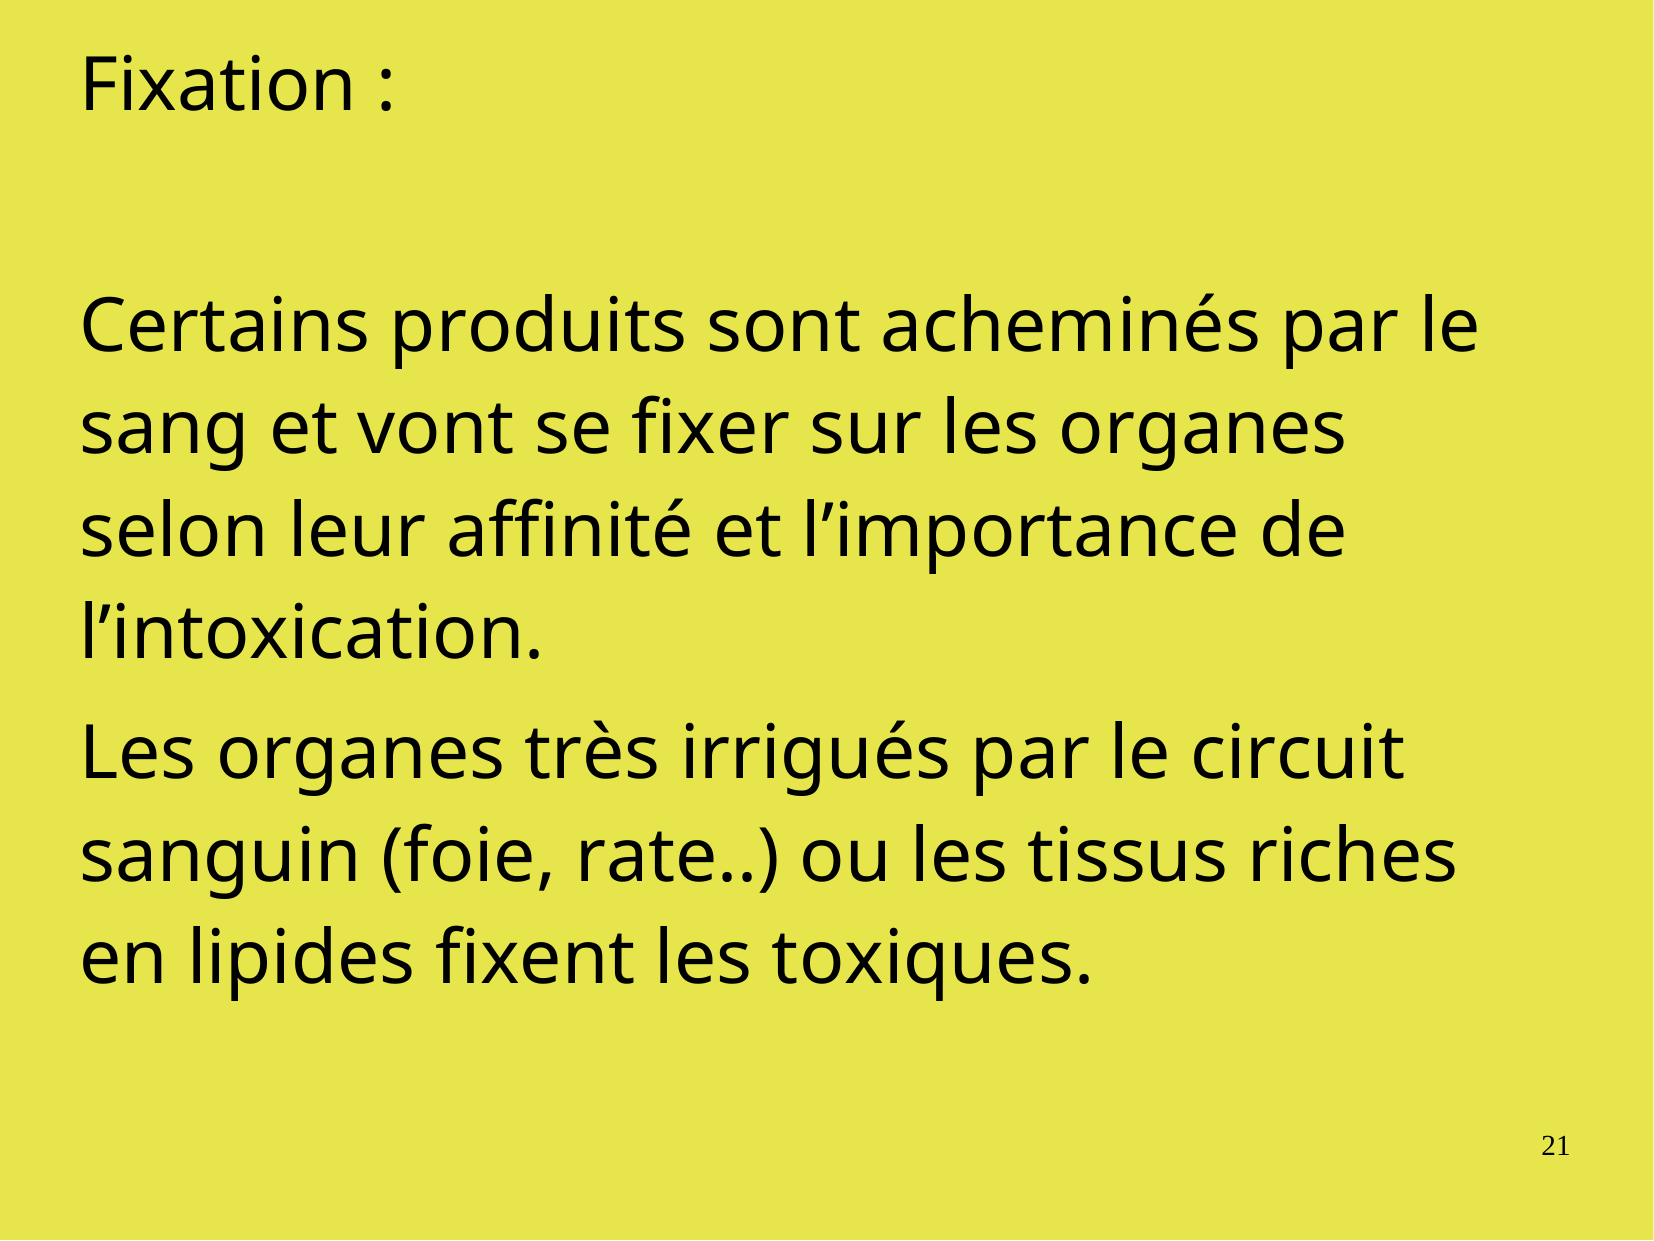

Fixation :
Certains produits sont acheminés par le sang et vont se fixer sur les organes selon leur affinité et l’importance de l’intoxication.
Les organes très irrigués par le circuit sanguin (foie, rate..) ou les tissus riches en lipides fixent les toxiques.
21